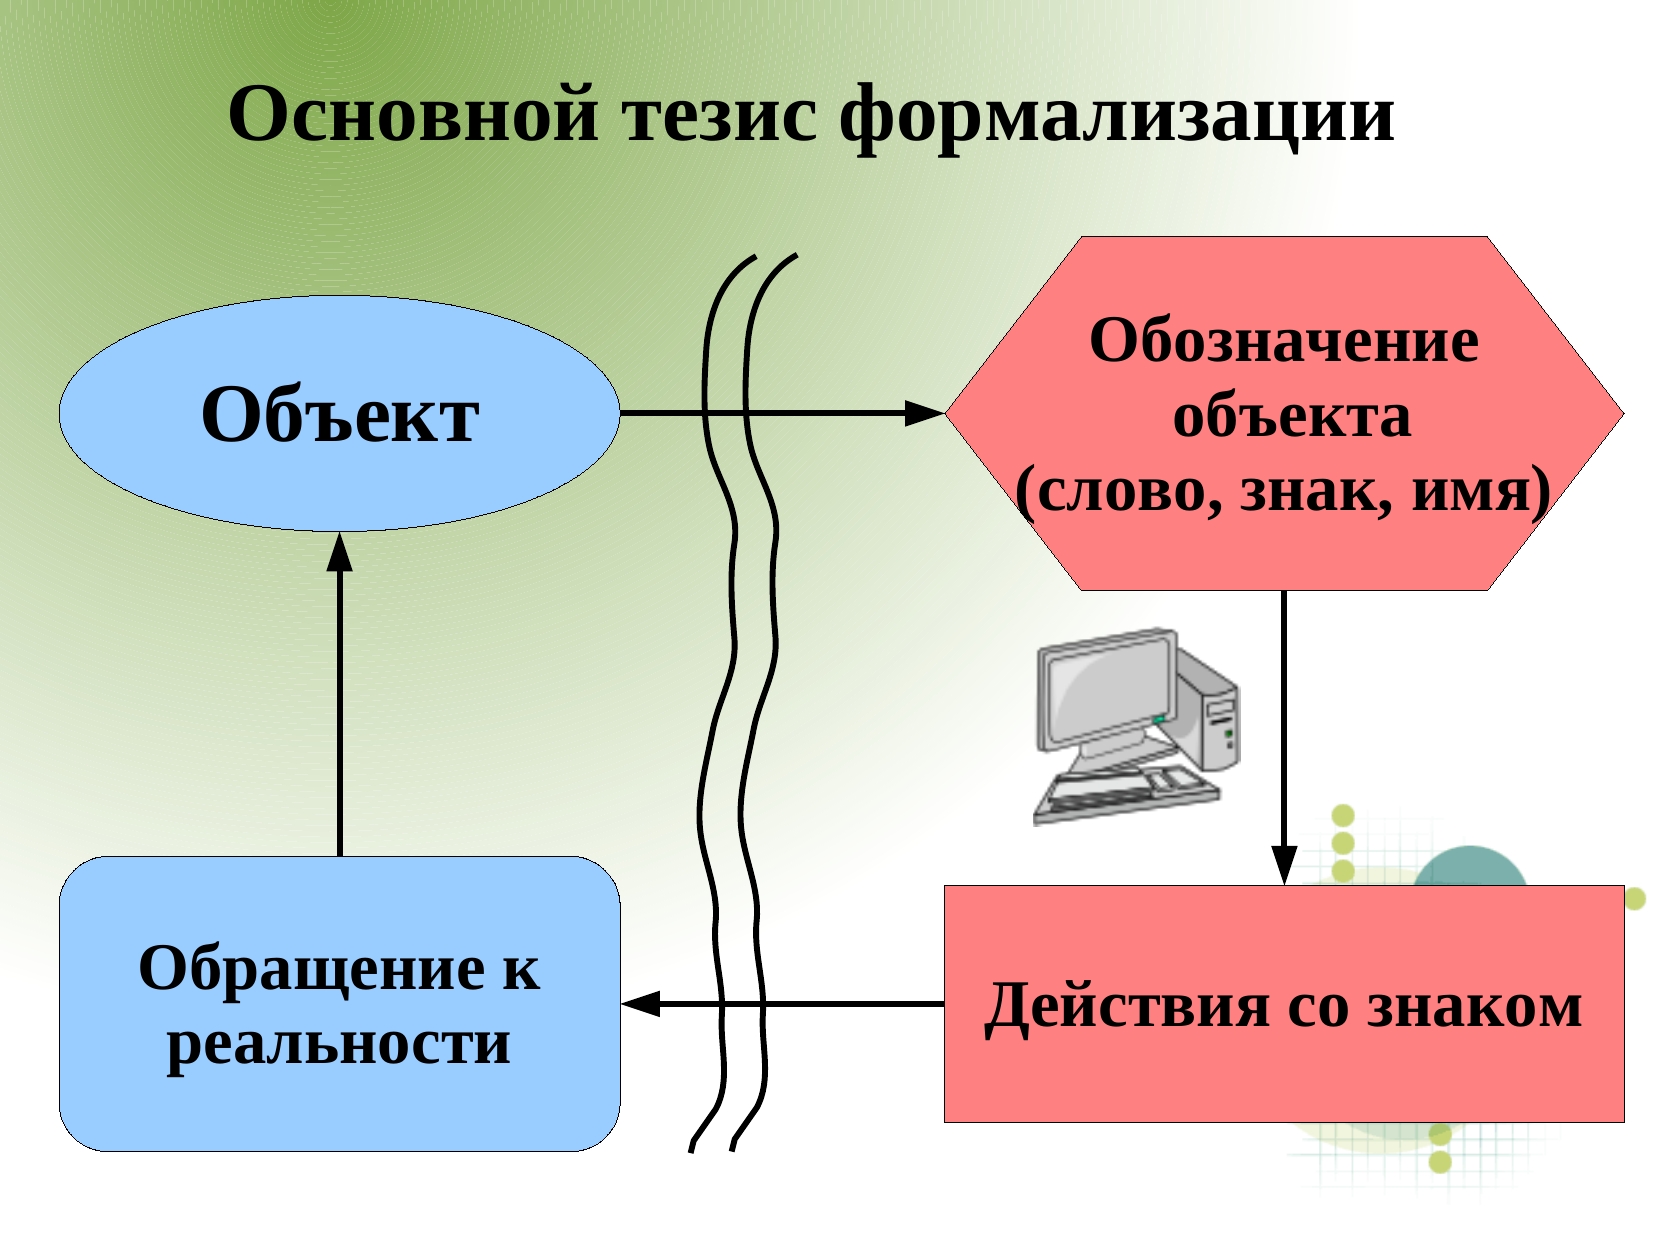

Основной тезис формализации
Обозначение
 объекта
(слово, знак, имя)
Объект
Обращение к
реальности
Действия со знаком